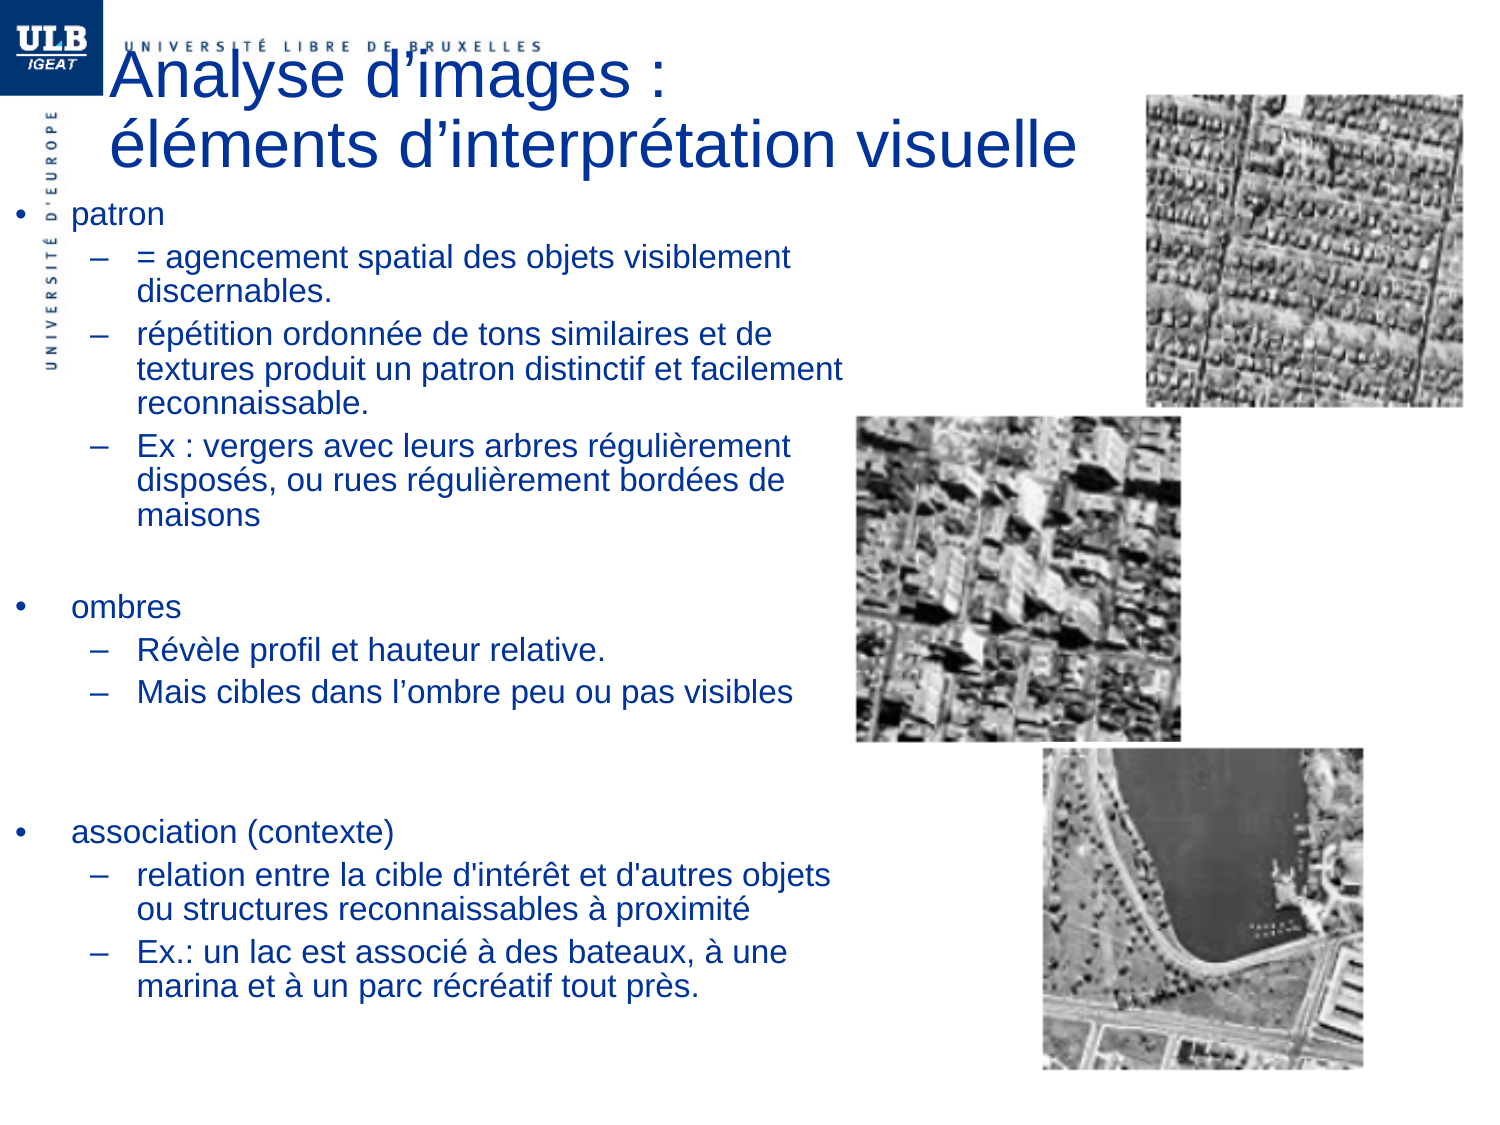

# Analyse d’images : éléments d’interprétation visuelle
patron
= agencement spatial des objets visiblement discernables.
répétition ordonnée de tons similaires et de textures produit un patron distinctif et facilement reconnaissable.
Ex : vergers avec leurs arbres régulièrement disposés, ou rues régulièrement bordées de maisons
ombres
Révèle profil et hauteur relative.
Mais cibles dans l’ombre peu ou pas visibles
association (contexte)
relation entre la cible d'intérêt et d'autres objets ou structures reconnaissables à proximité
Ex.: un lac est associé à des bateaux, à une marina et à un parc récréatif tout près.